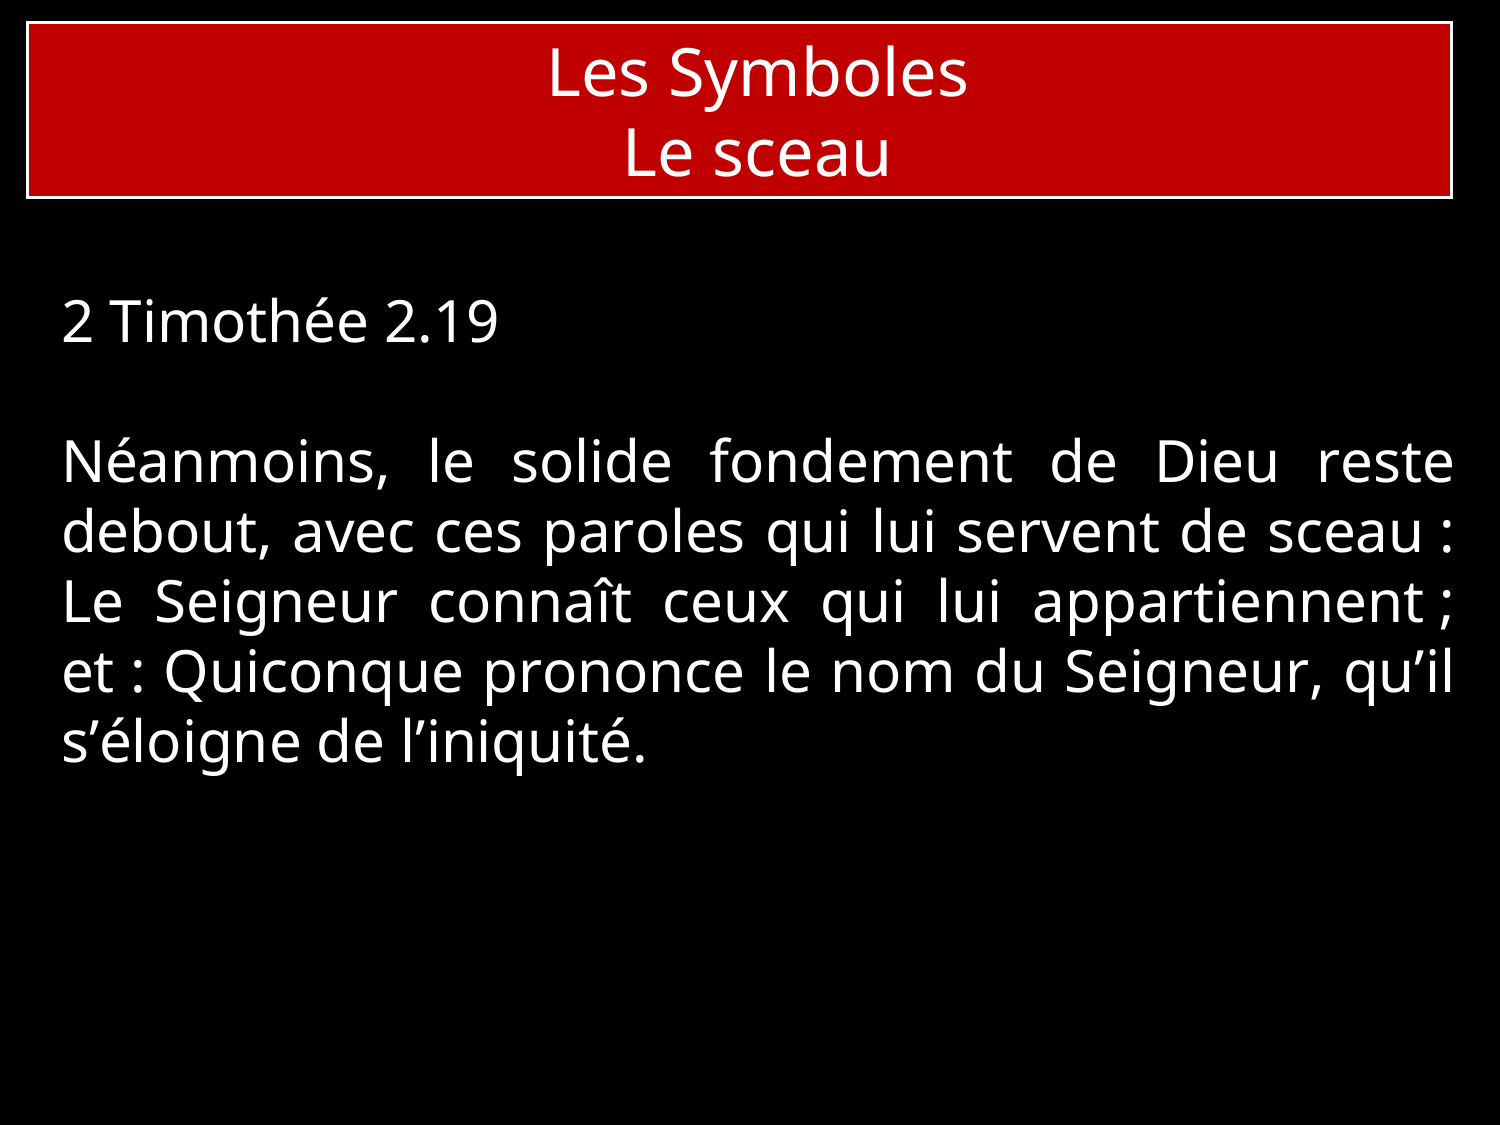

Les Symboles
Le sceau
2 Timothée 2.19
Néanmoins, le solide fondement de Dieu reste debout, avec ces paroles qui lui servent de sceau : Le Seigneur connaît ceux qui lui appartiennent ; et : Quiconque prononce le nom du Seigneur, qu’il s’éloigne de l’iniquité.